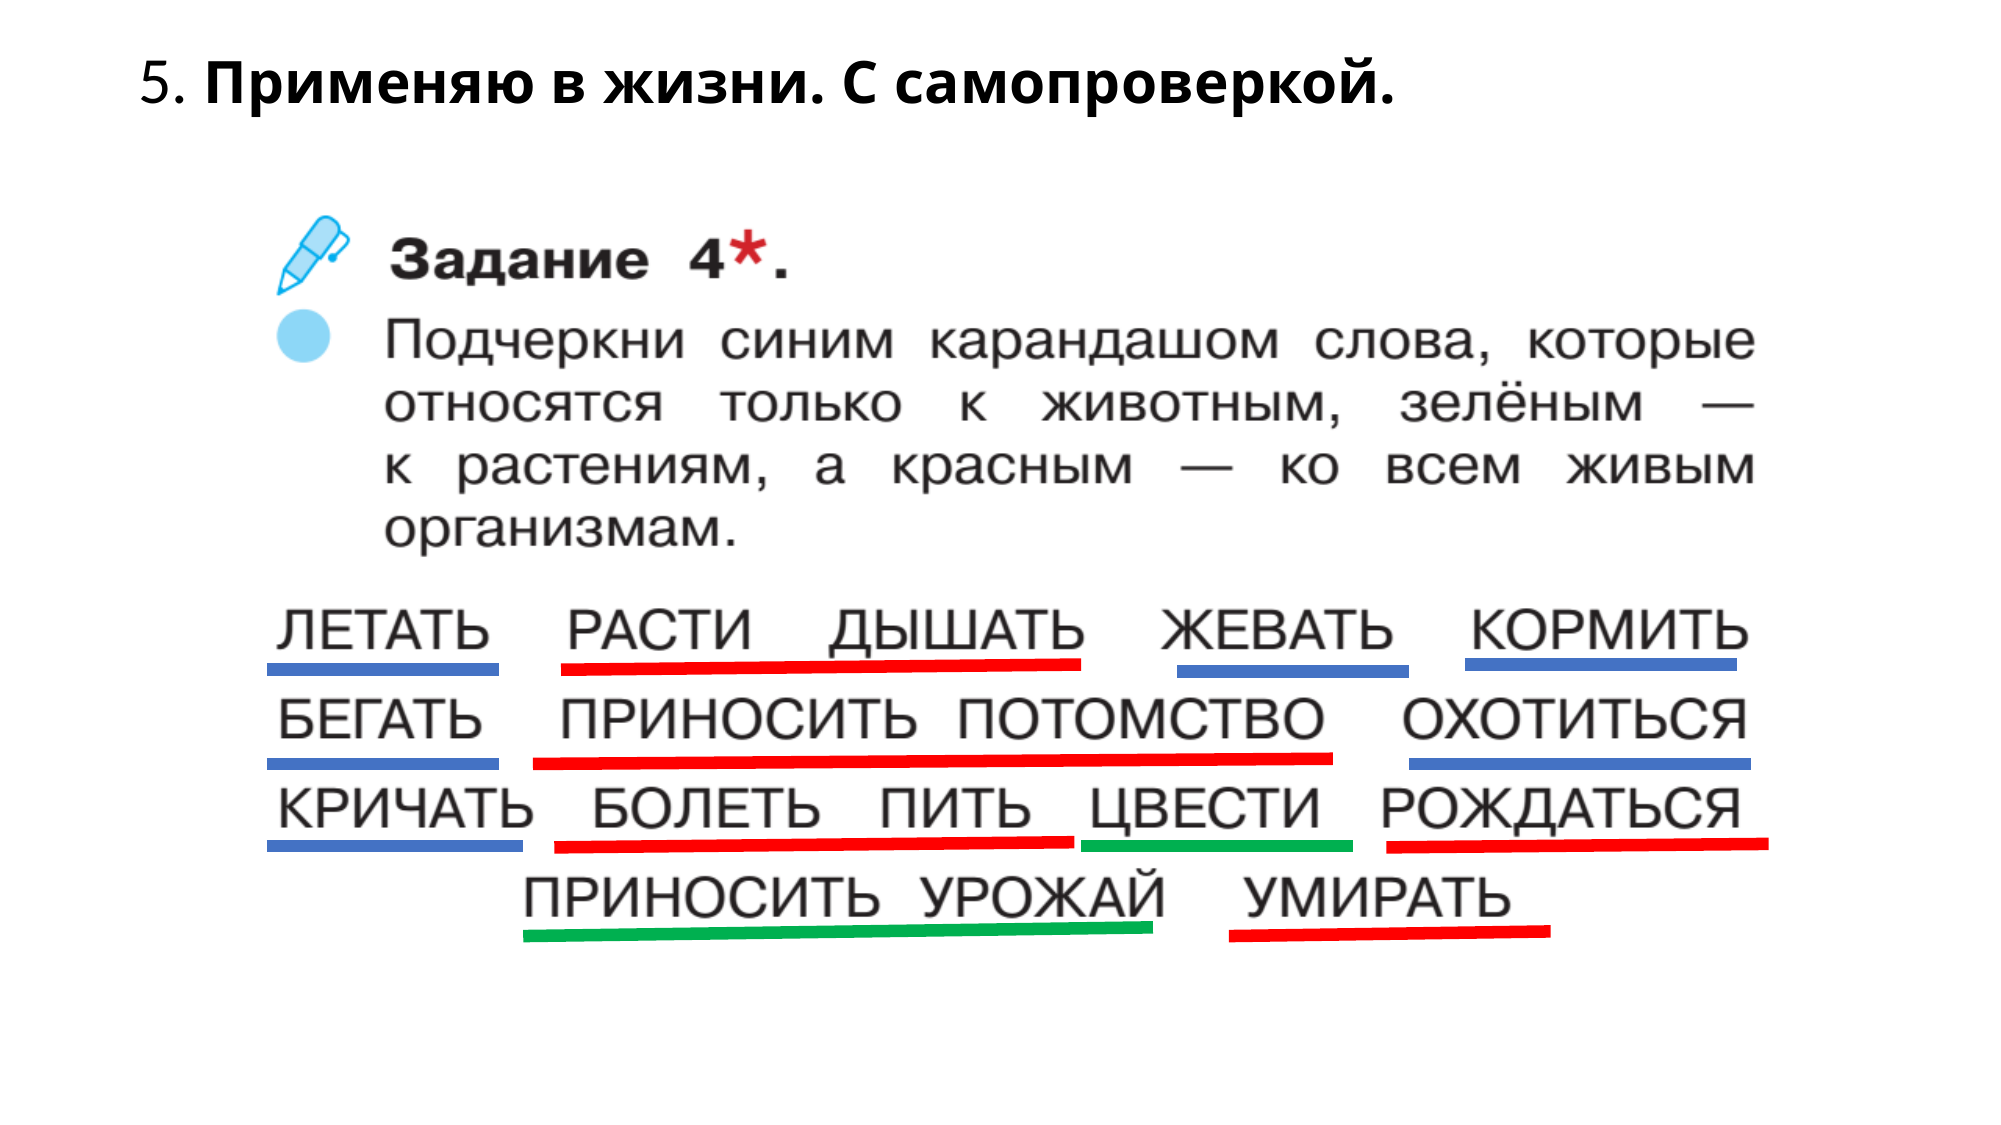

# 5. Применяю в жизни. С самопроверкой.